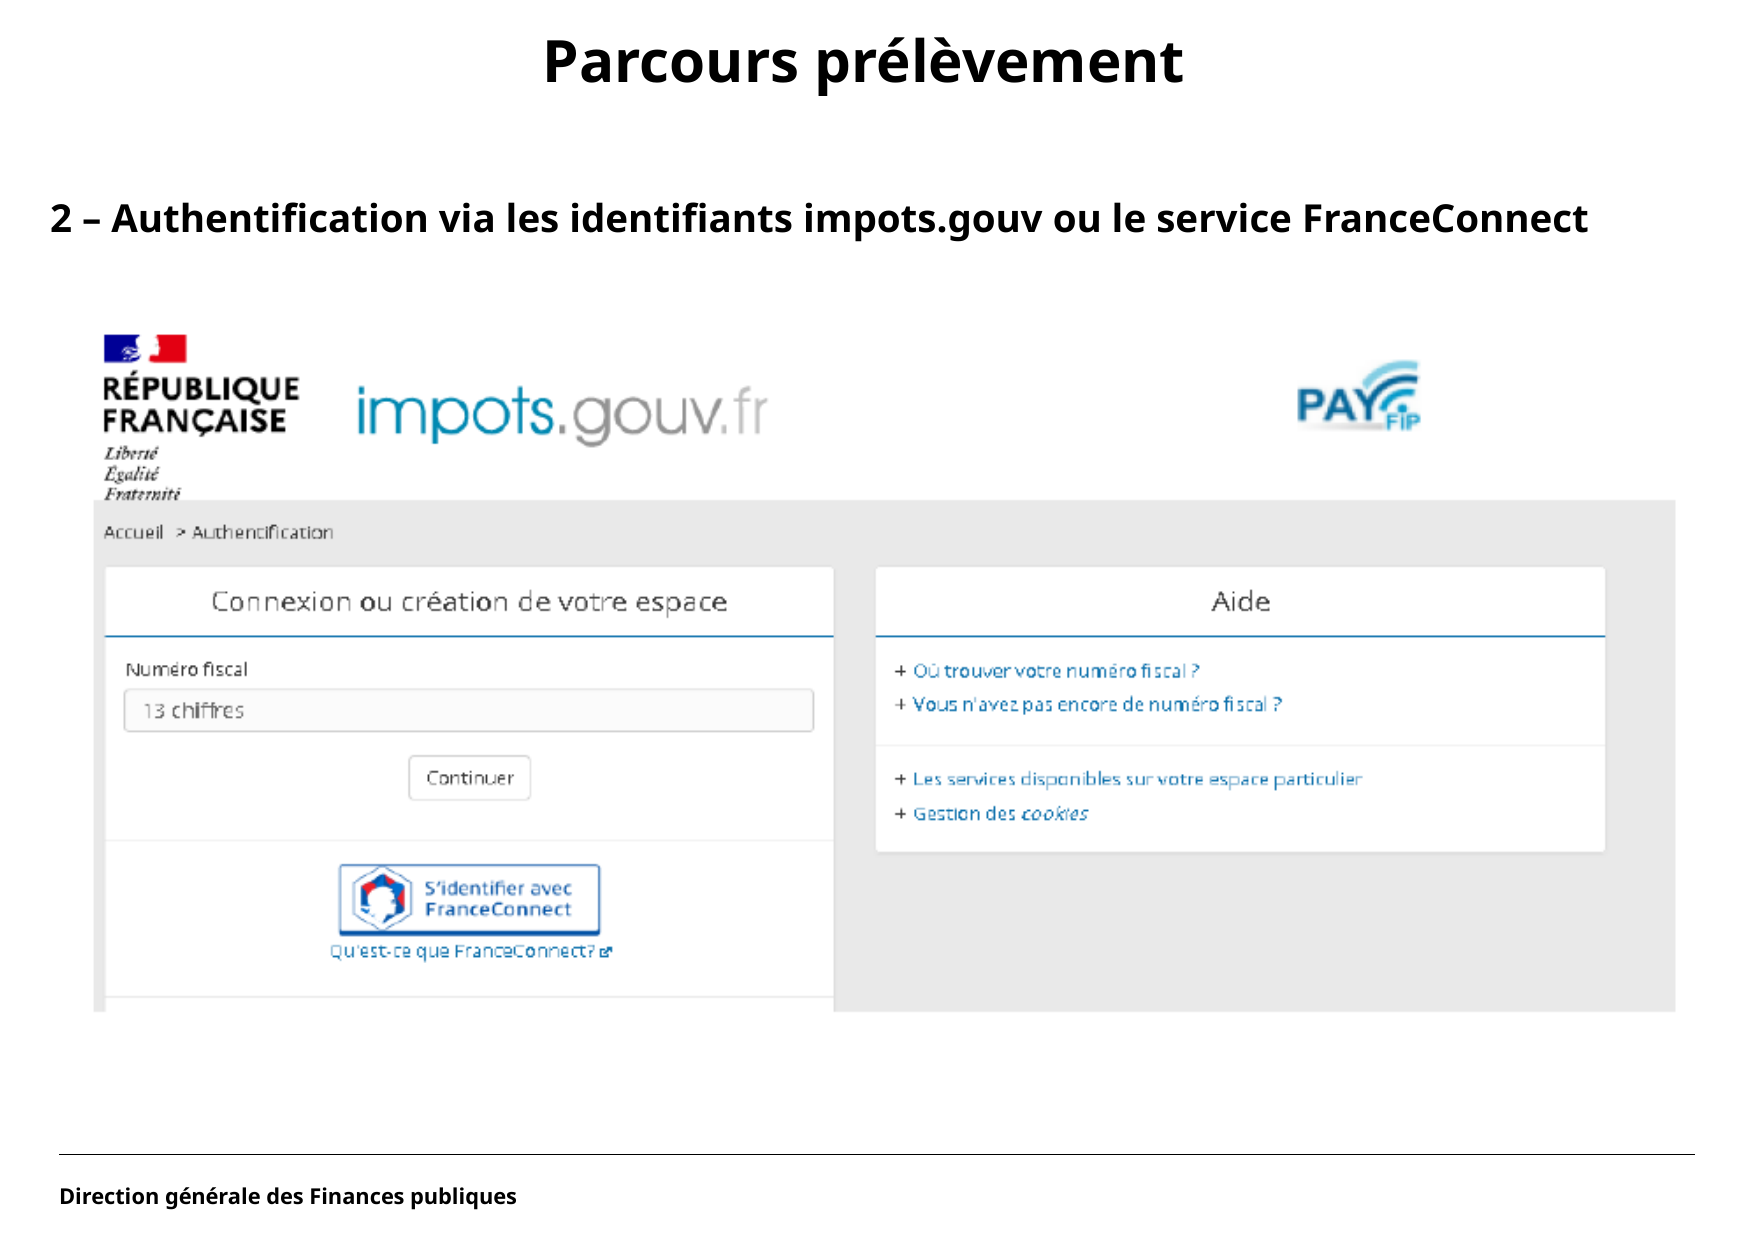

# Parcours prélèvement
2 – Authentification via les identifiants impots.gouv ou le service FranceConnect